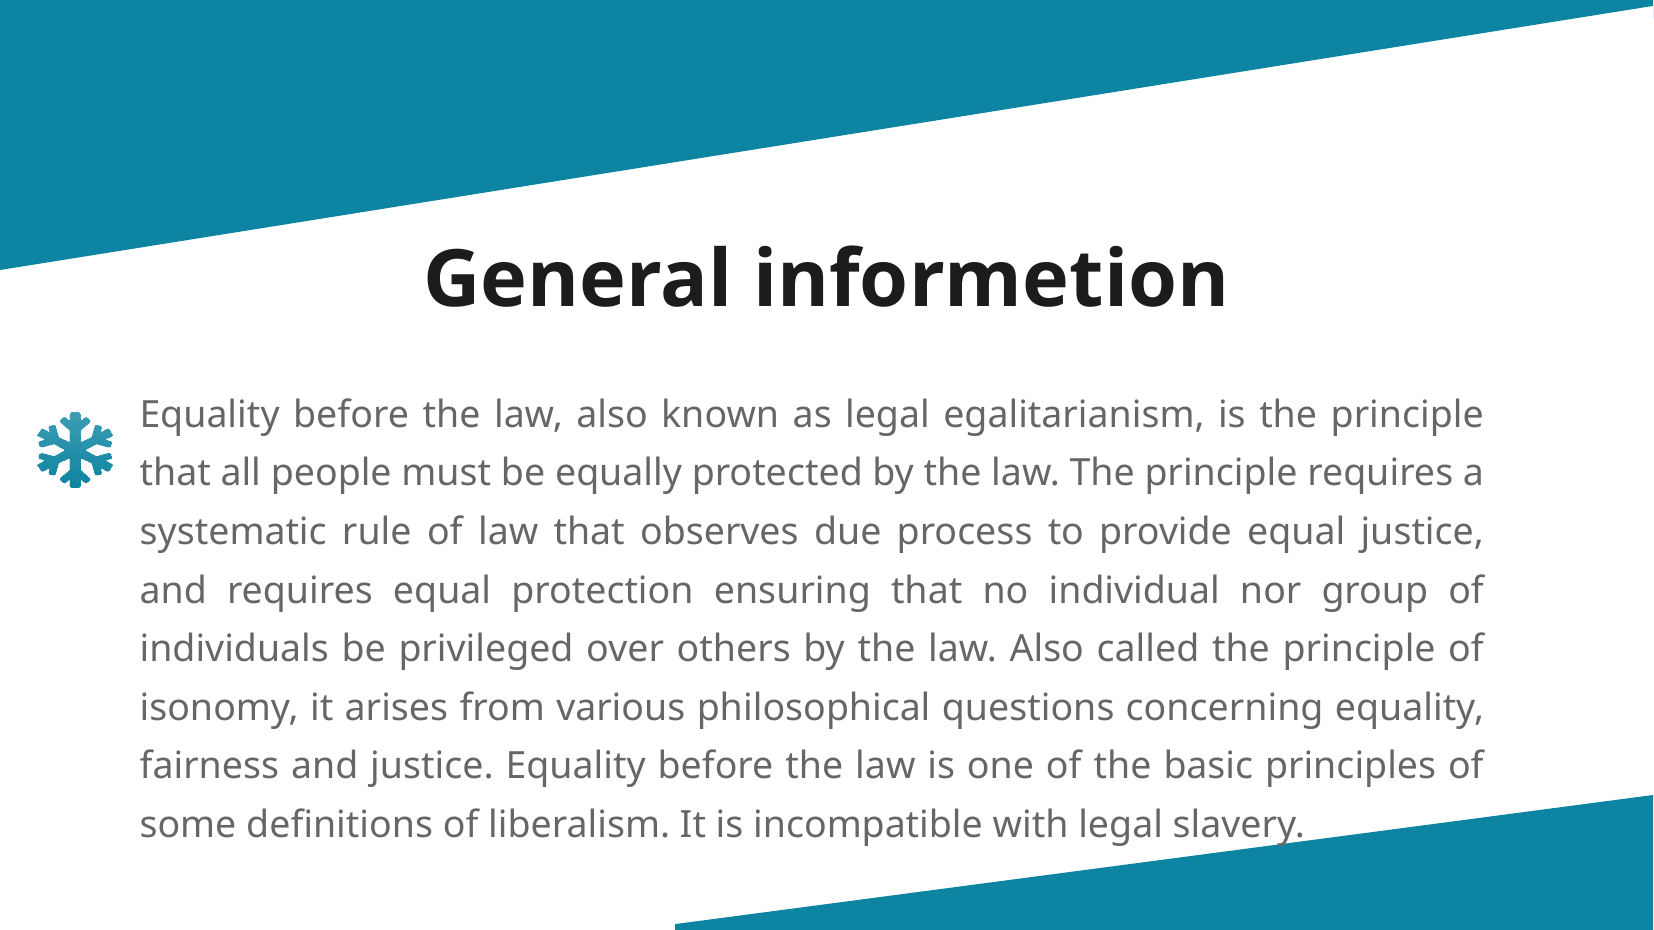

# General informetion
Equality before the law, also known as legal egalitarianism, is the principle that all people must be equally protected by the law. The principle requires a systematic rule of law that observes due process to provide equal justice, and requires equal protection ensuring that no individual nor group of individuals be privileged over others by the law. Also called the principle of isonomy, it arises from various philosophical questions concerning equality, fairness and justice. Equality before the law is one of the basic principles of some definitions of liberalism. It is incompatible with legal slavery.